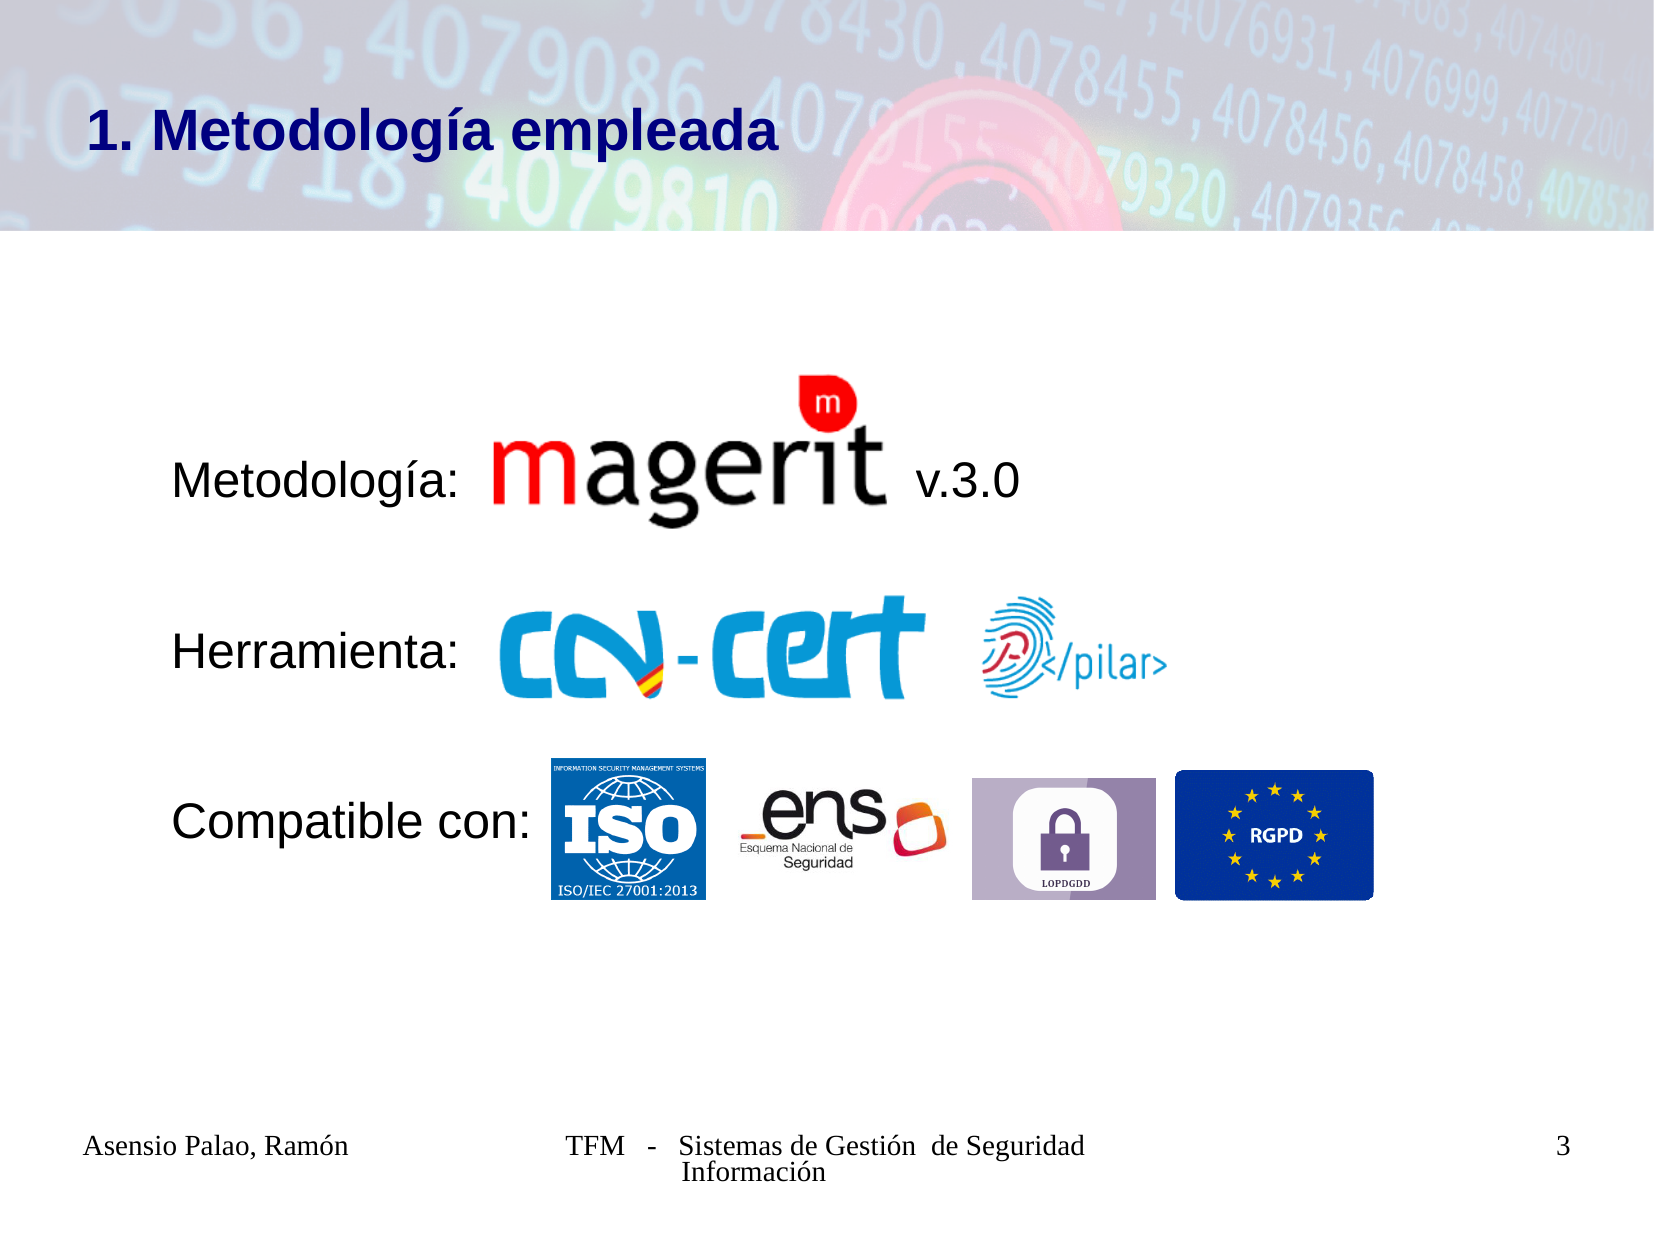

1. Metodología empleada
	Metodología:						 v.3.0
	Herramienta:
	Compatible con:
Asensio Palao, Ramón
TFM - Sistemas de Gestión de Seguridad Información
3